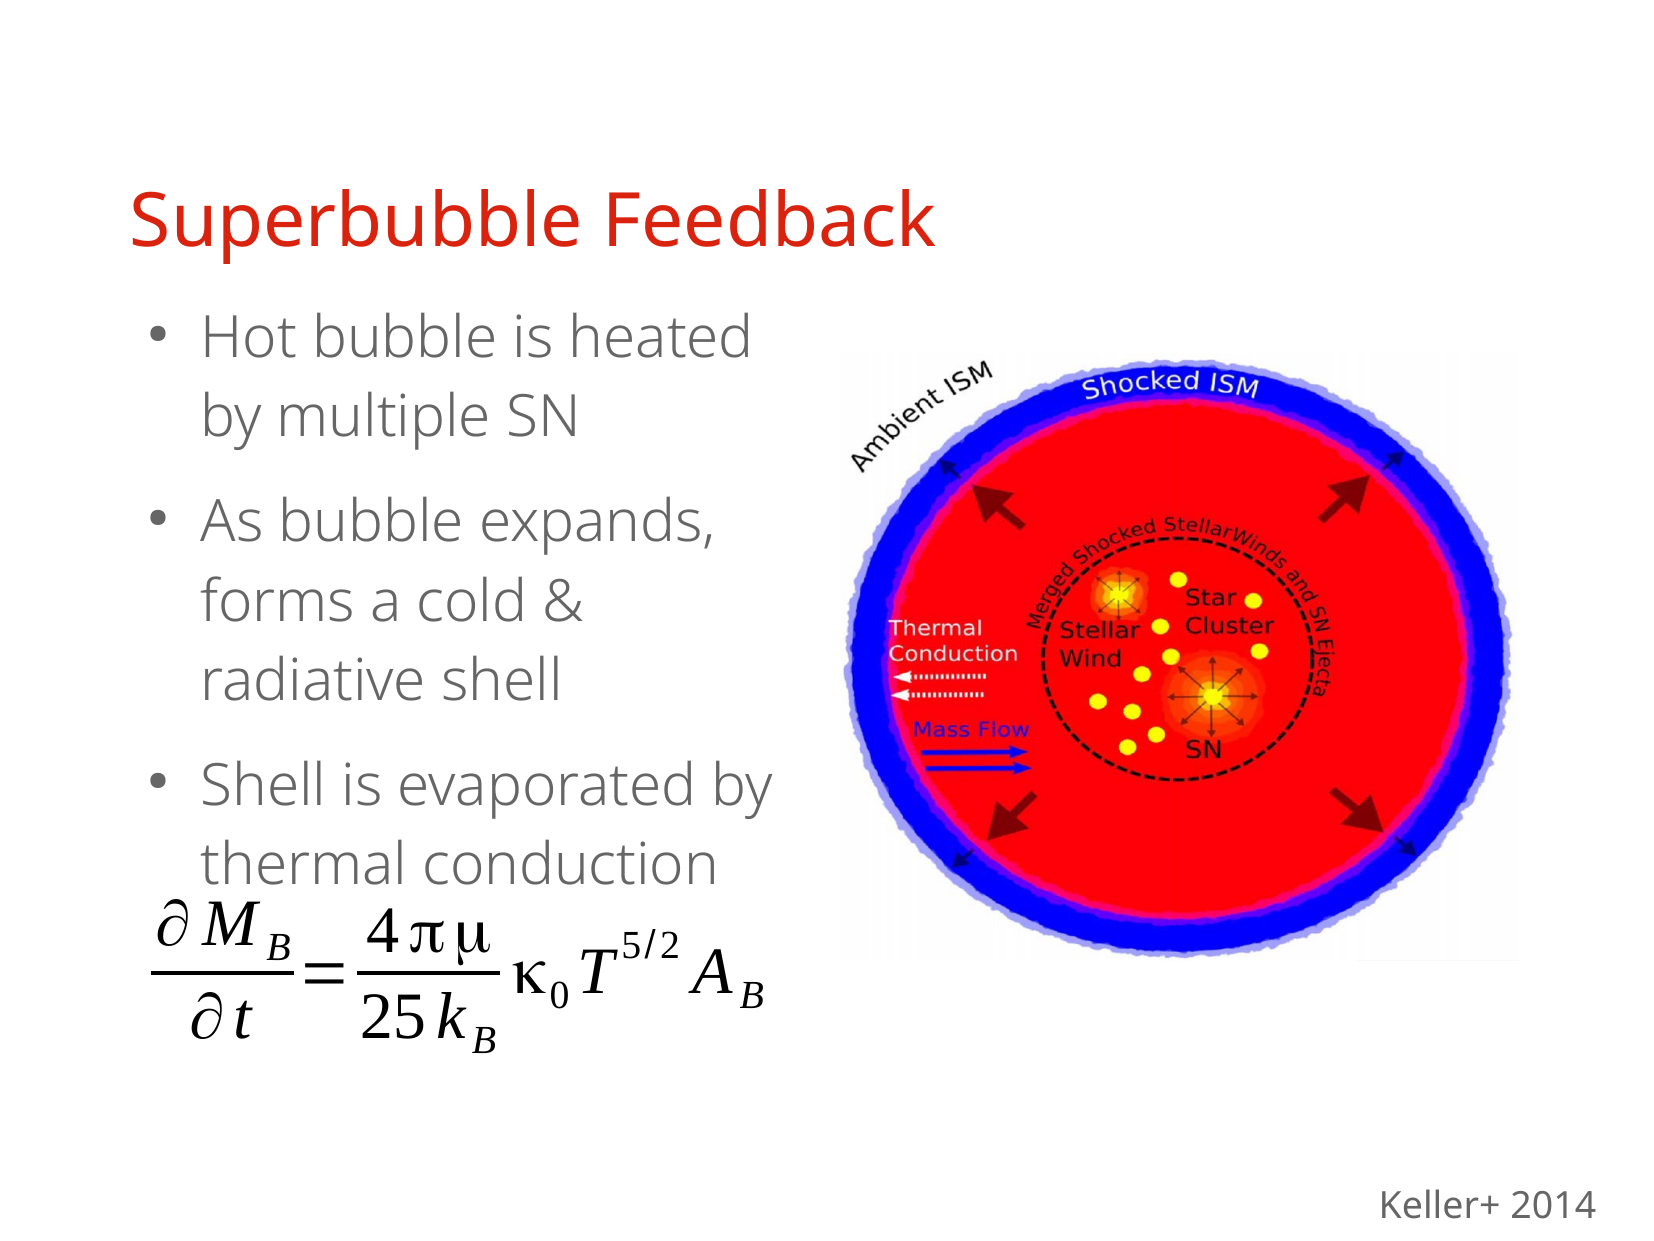

# Superbubble Feedback
Hot bubble is heated by multiple SN
As bubble expands, forms a cold & radiative shell
Shell is evaporated by thermal conduction
Keller+ 2014